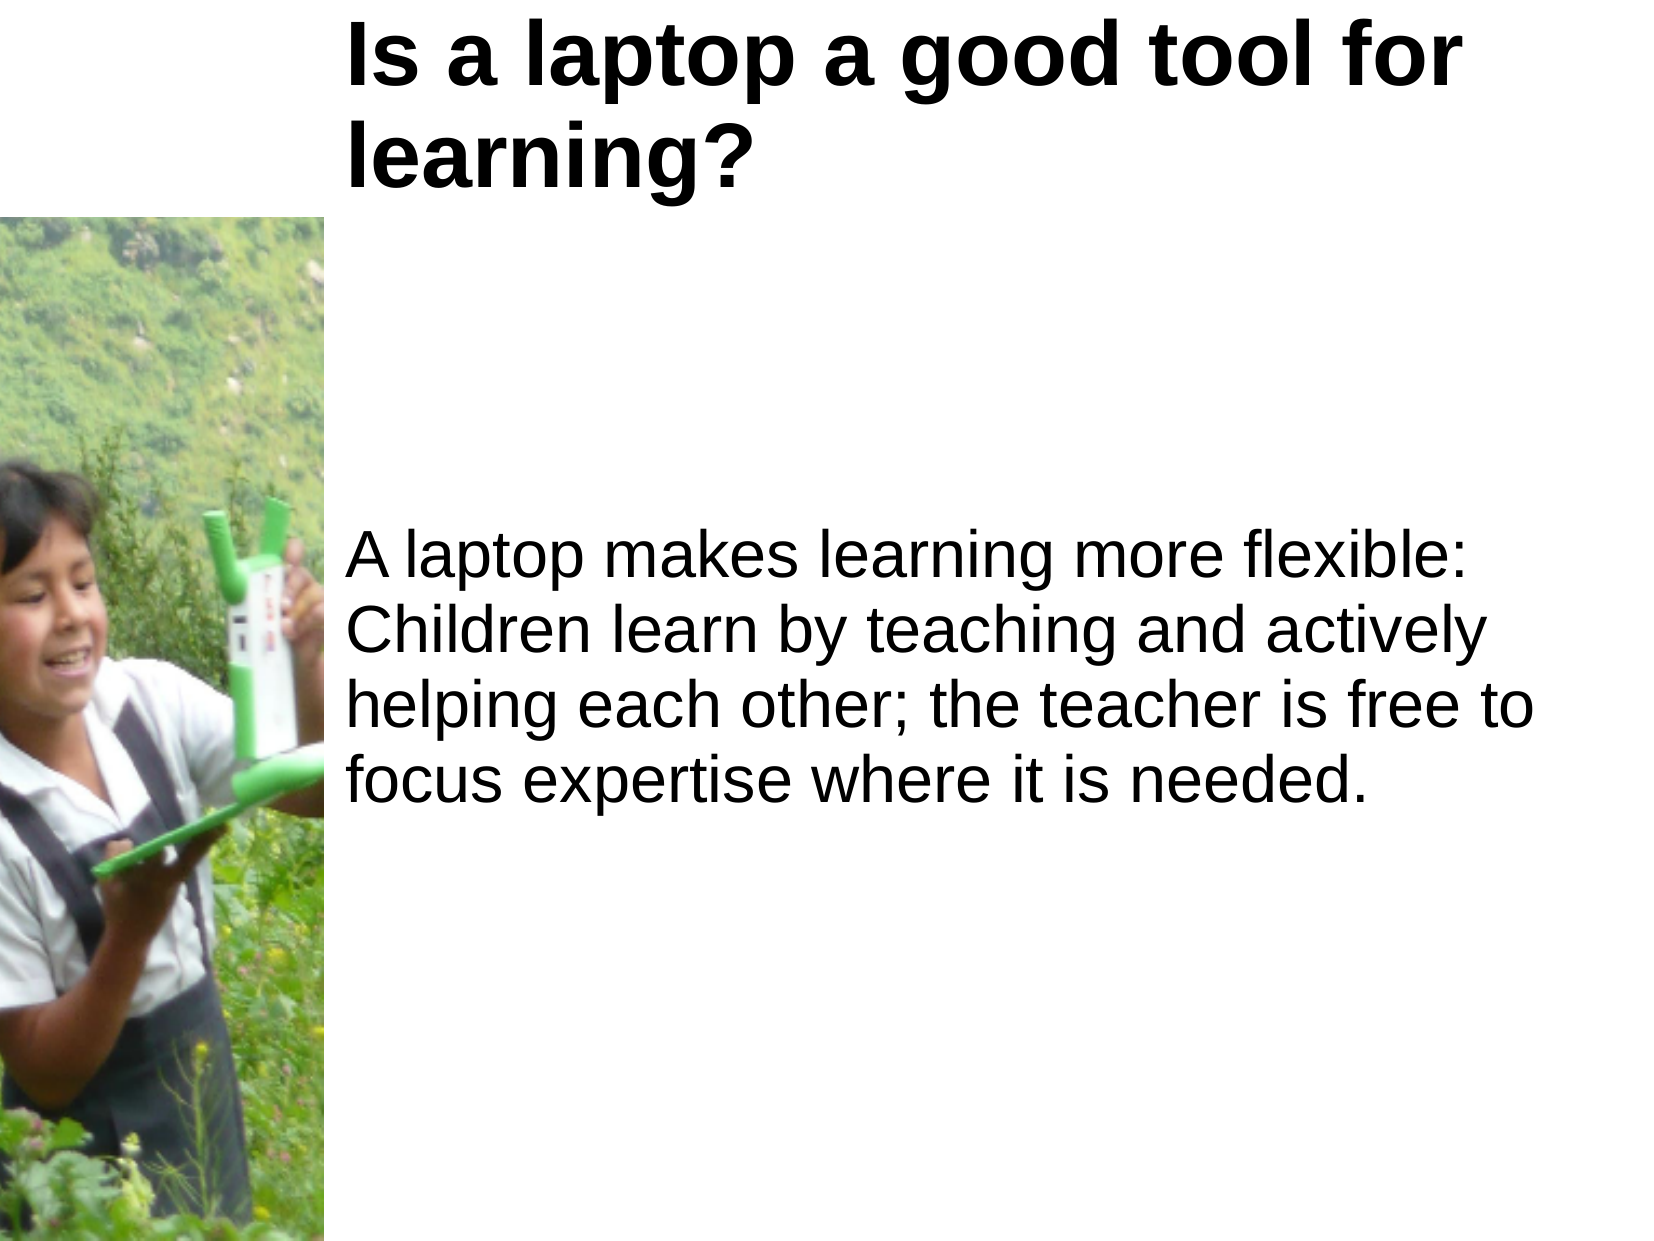

# Is a laptop a good tool for learning?
A laptop makes learning more flexible: Children learn by teaching and actively helping each other; the teacher is free to focus expertise where it is needed.